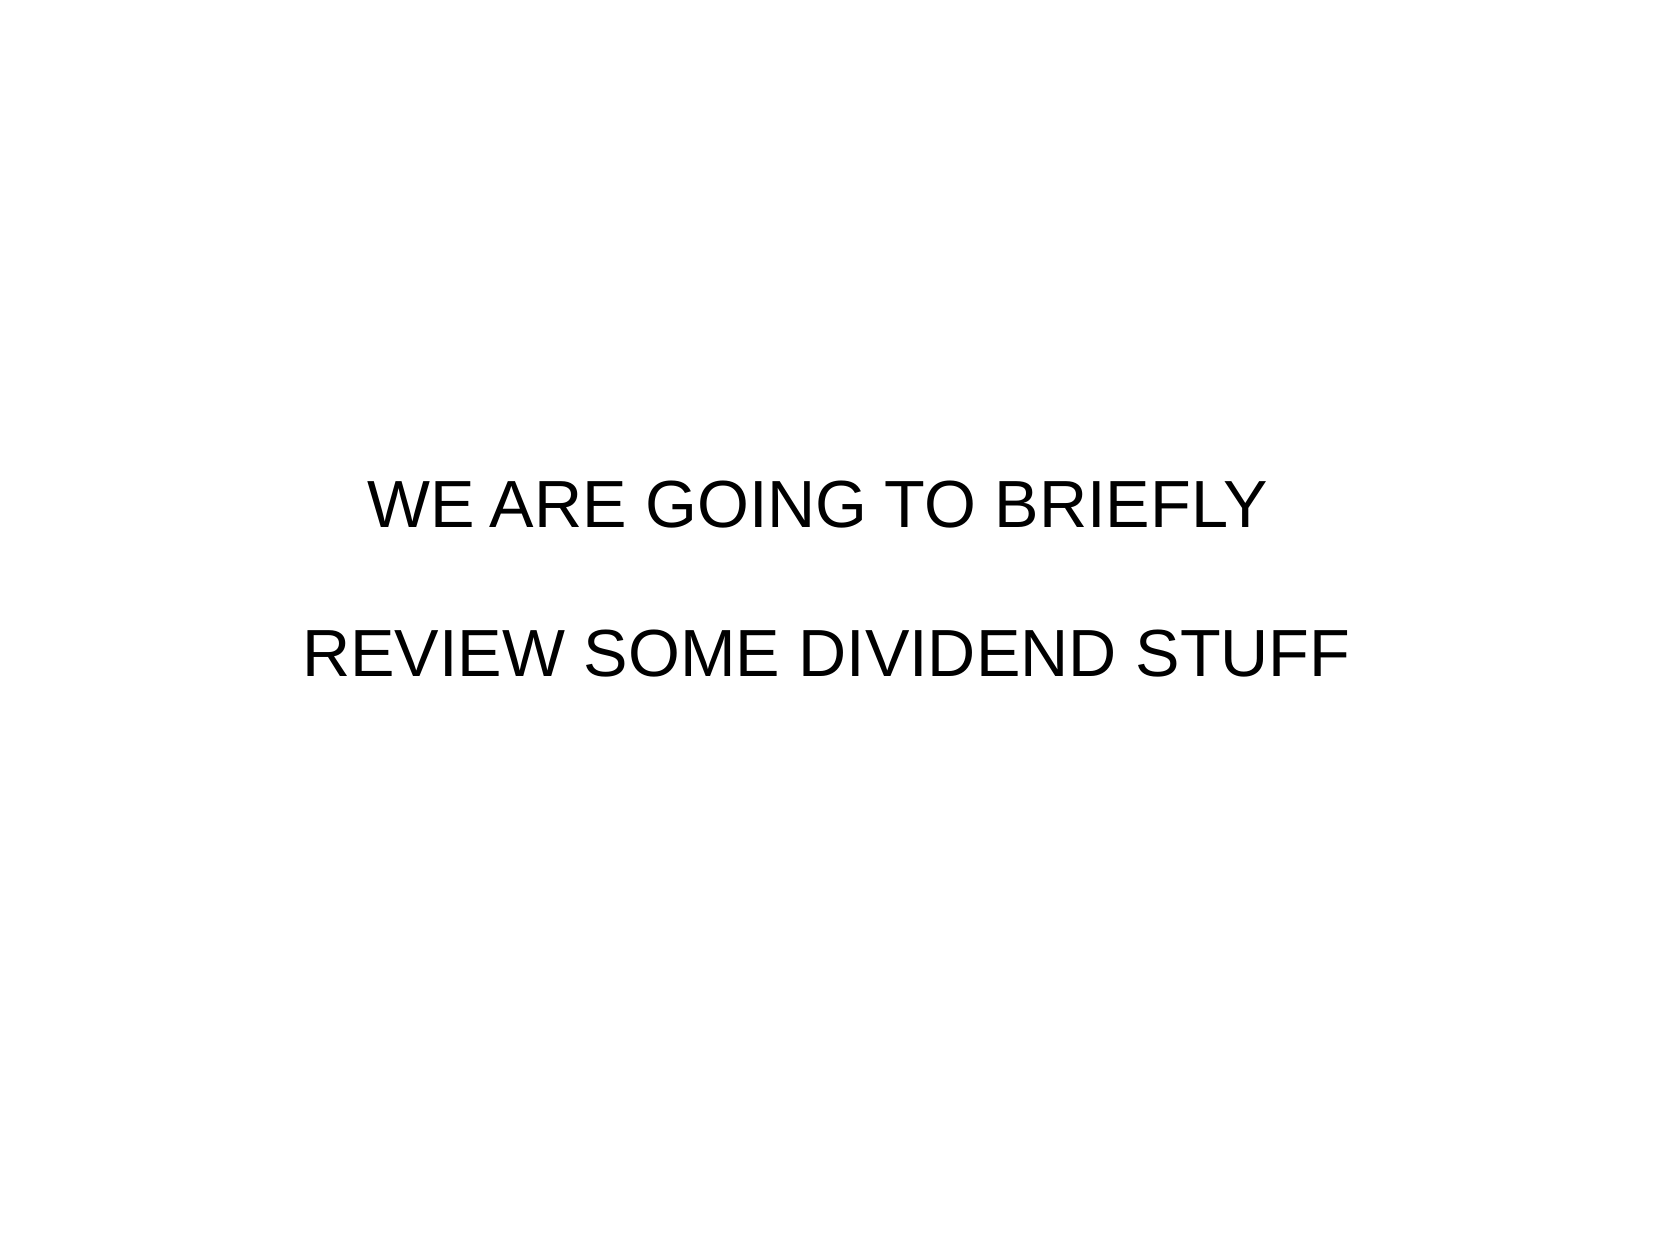

# WE ARE GOING TO BRIEFLY
REVIEW SOME DIVIDEND STUFF